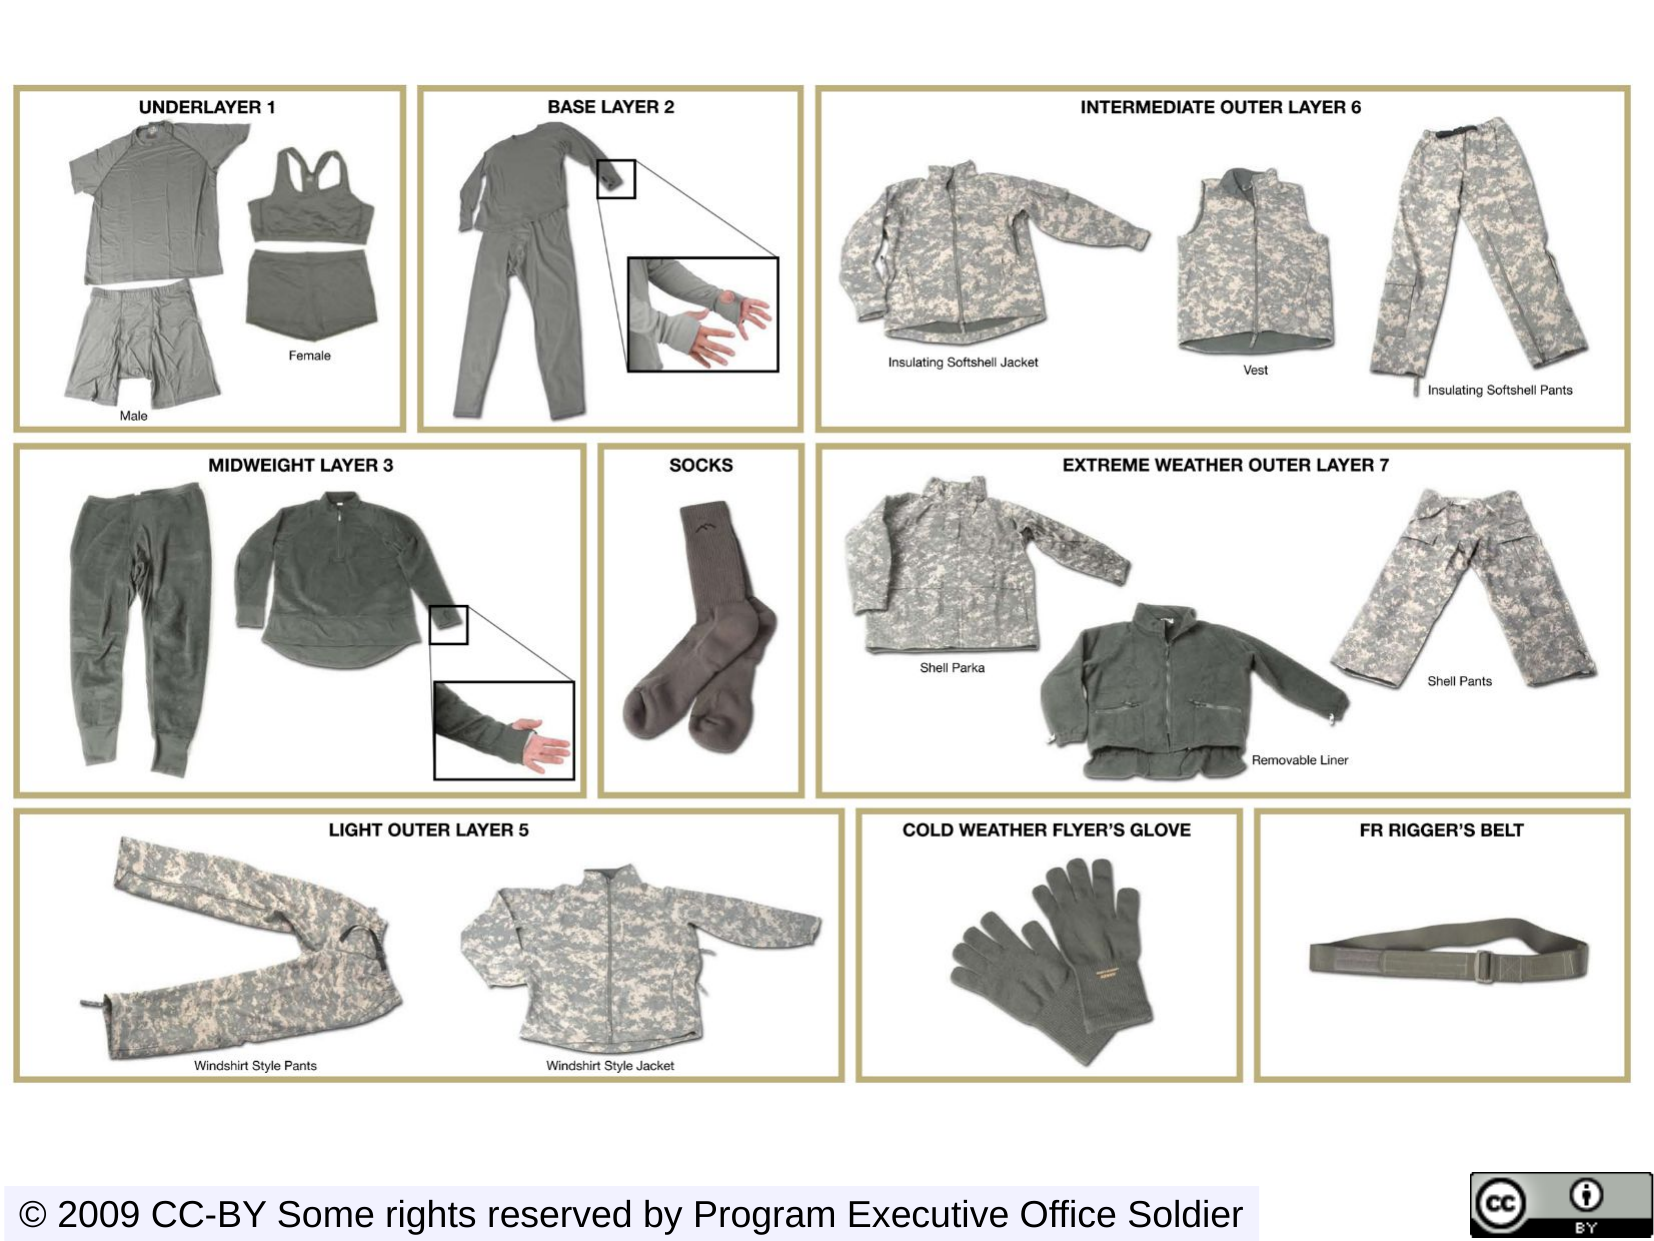

© 2009 CC-BY Some rights reserved by Program Executive Office Soldier